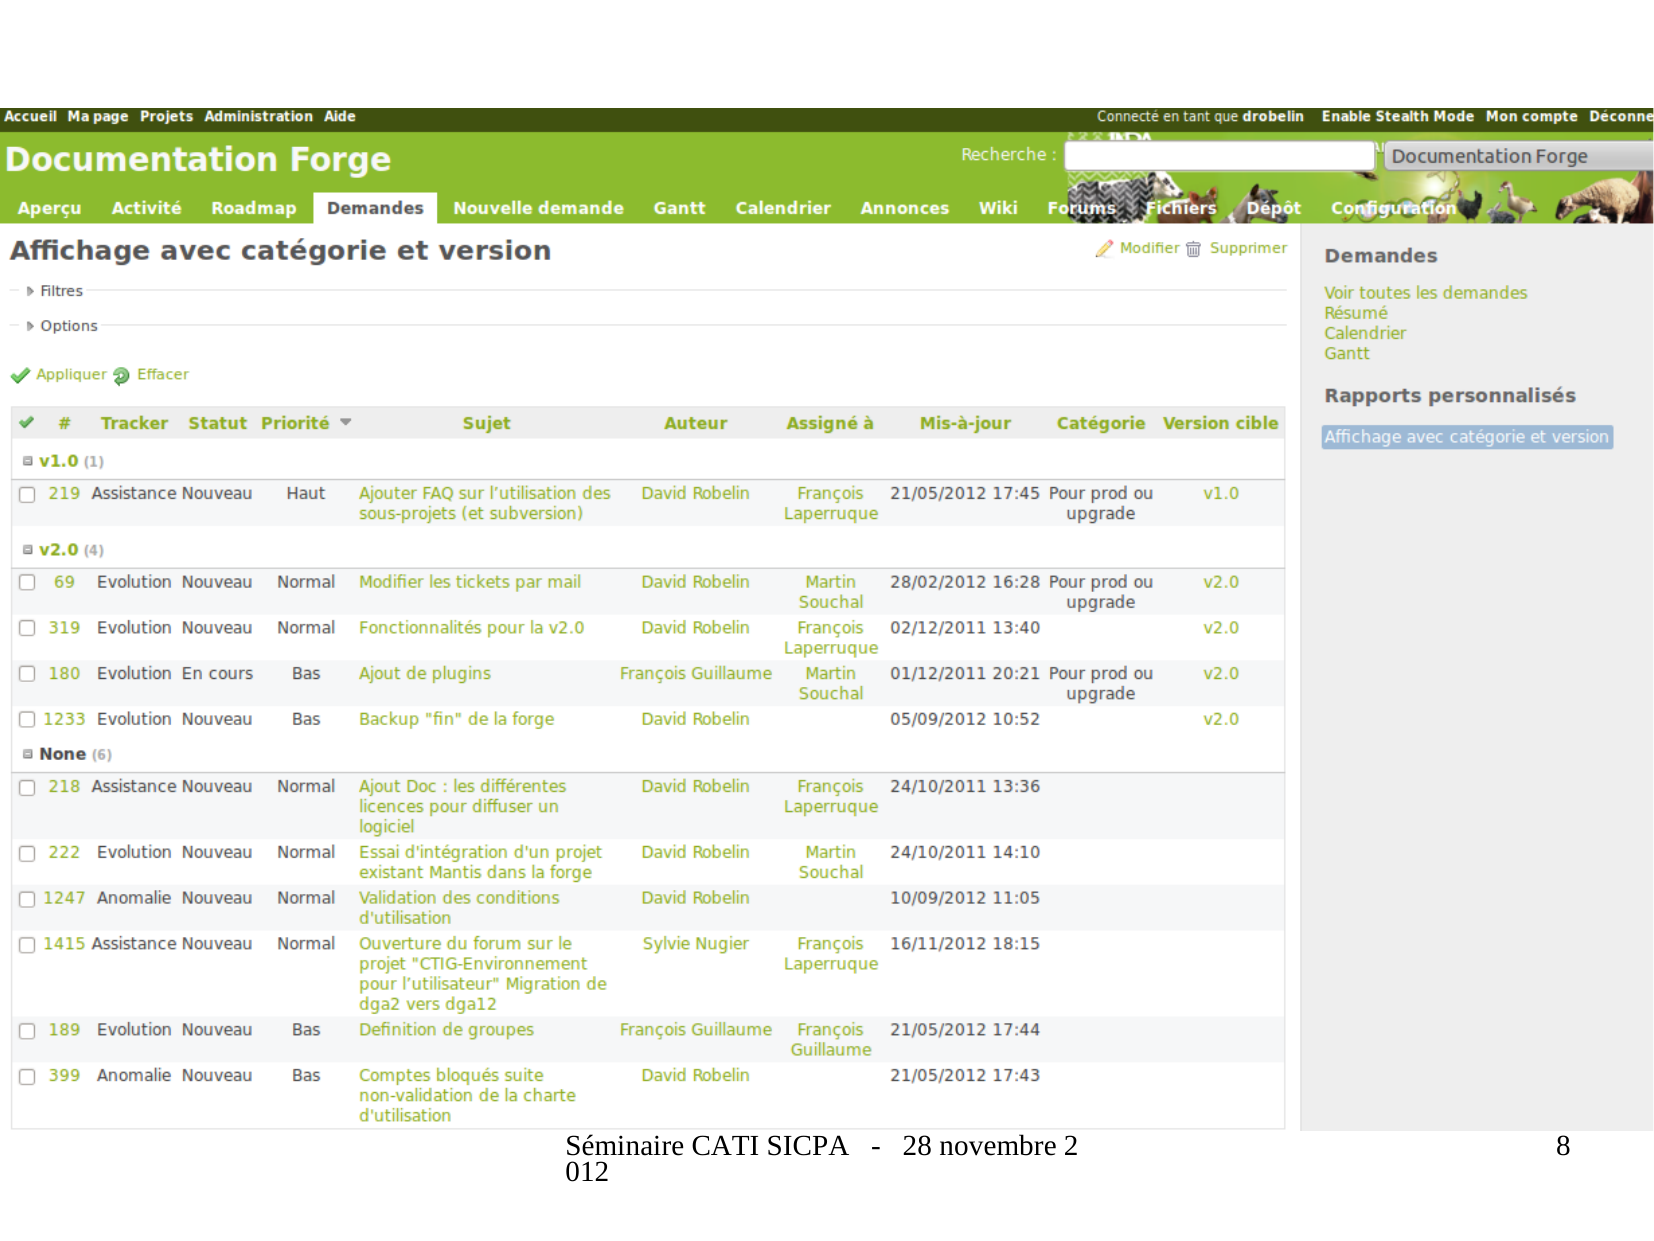

Séminaire CATI SICPA - 28 novembre 2012
8